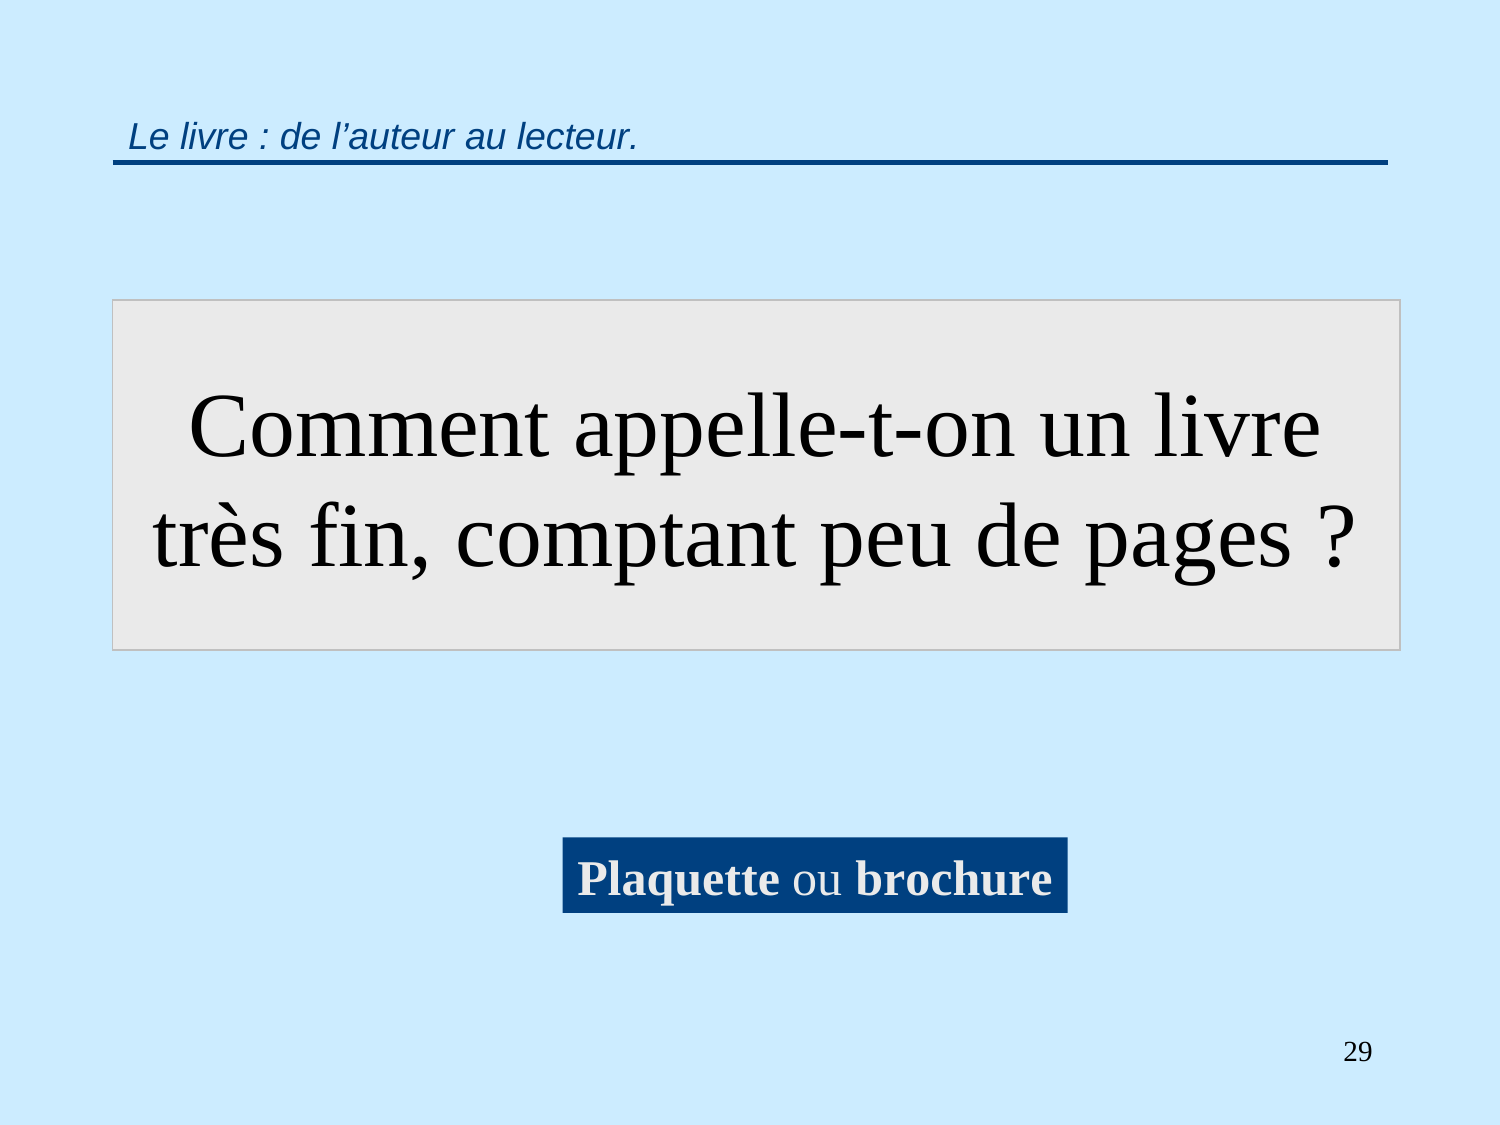

Le livre : de l’auteur au lecteur.
# Comment appelle-t-on un livre très fin, comptant peu de pages ?
Plaquette ou brochure
29